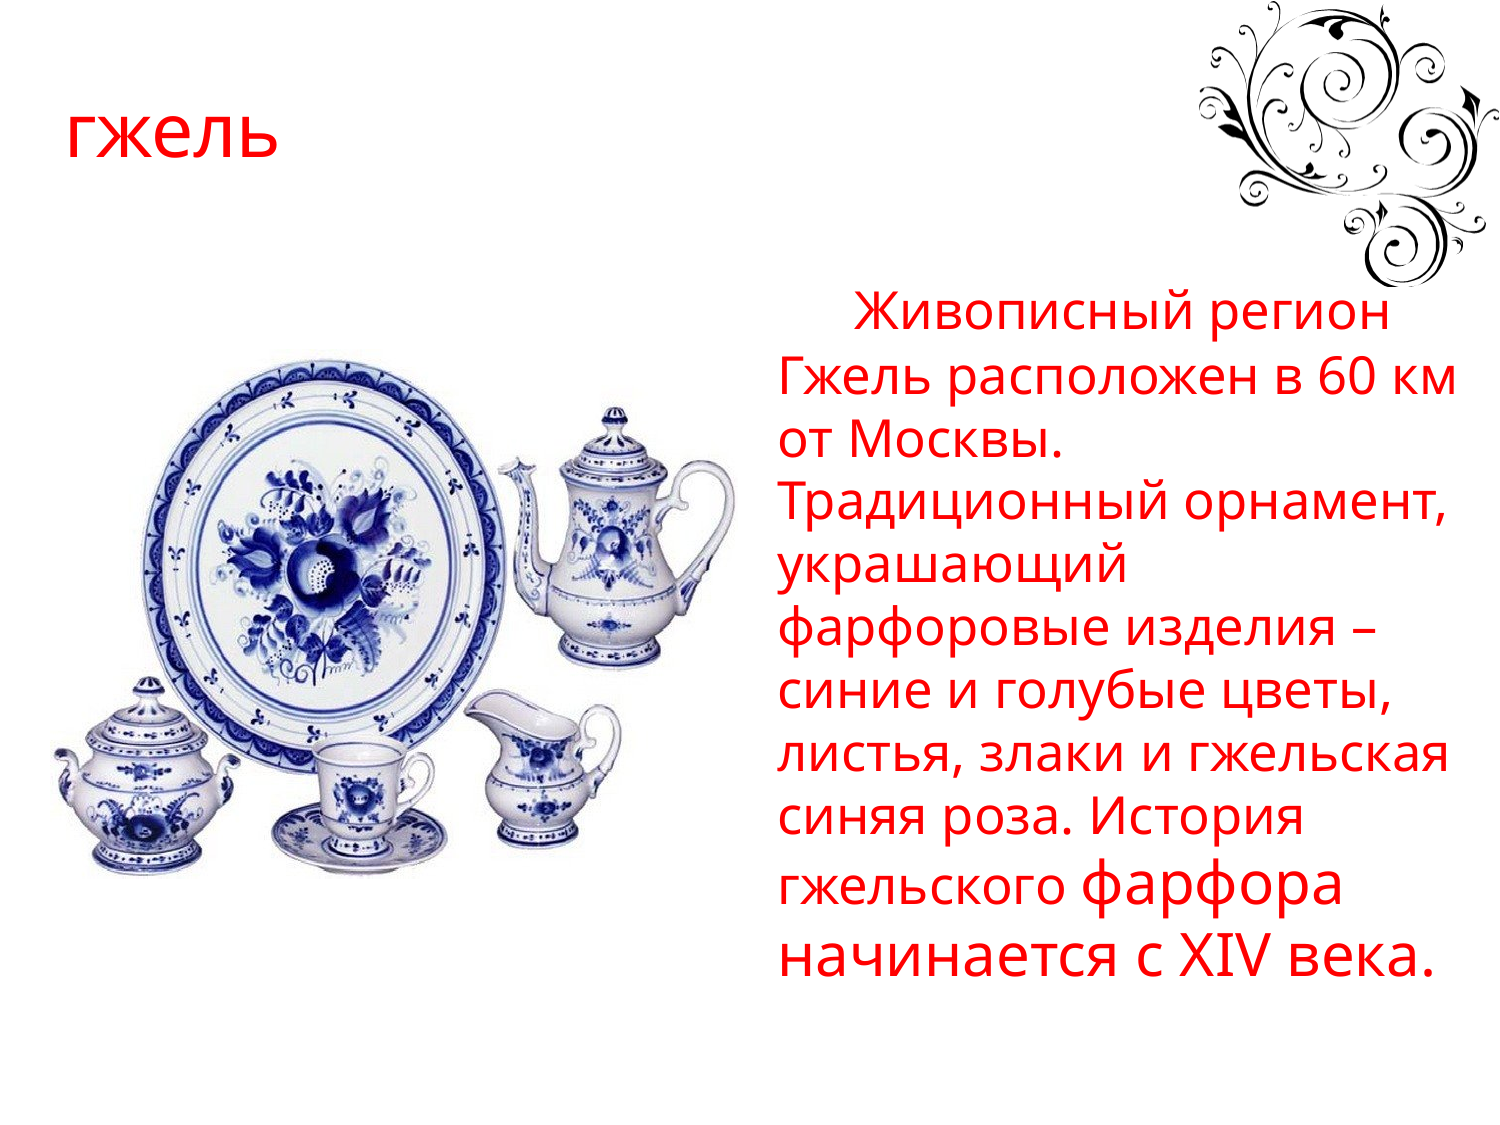

# гжель
 Живописный регион Гжель расположен в 60 км от Москвы. Традиционный орнамент, украшающий фарфоровые изделия – синие и голубые цветы, листья, злаки и гжельская синяя роза. История гжельского фарфора начинается с XIV века.